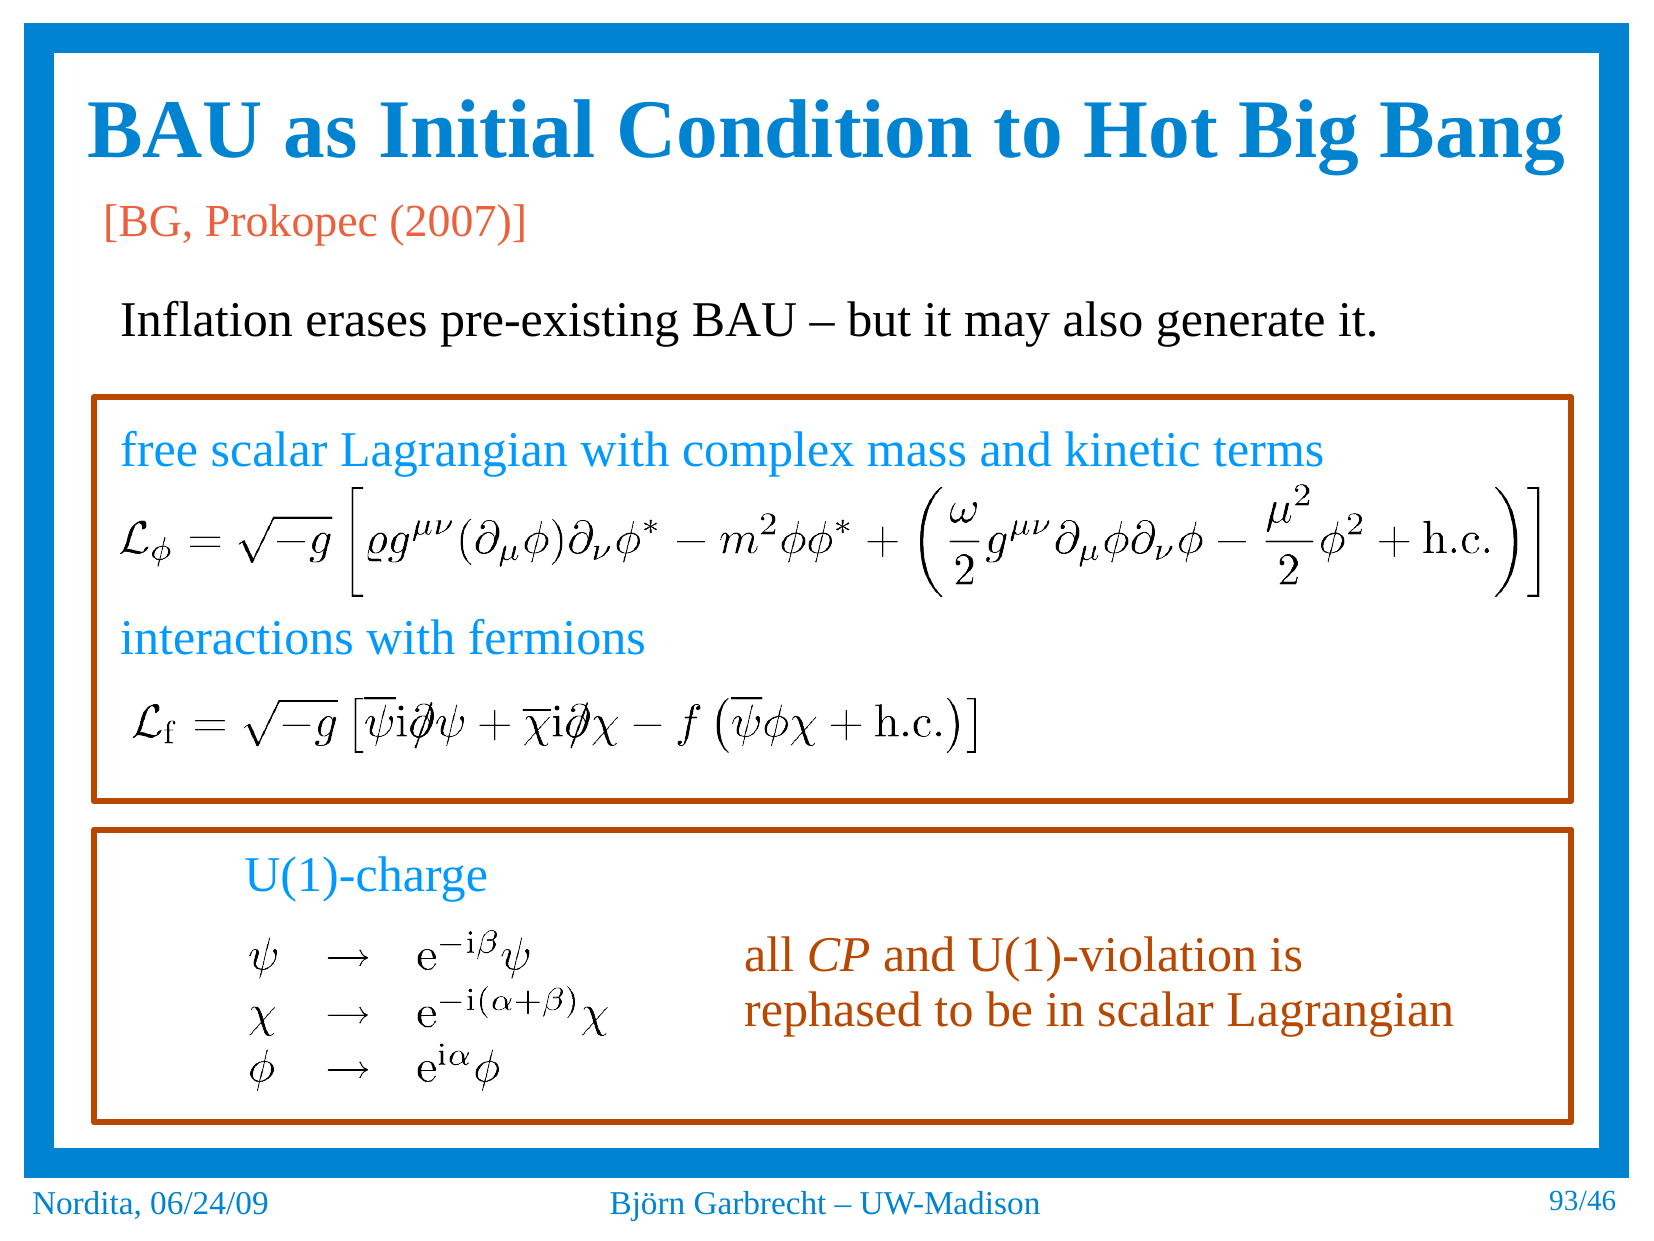

# BAU as Initial Condition to Hot Big Bang
[BG, Prokopec (2007)]
Inflation erases pre-existing BAU – but it may also generate it.
free scalar Lagrangian with complex mass and kinetic terms
interactions with fermions
U(1)-charge
all CP and U(1)-violation is
rephased to be in scalar Lagrangian
Björn Garbrecht – UW-Madison
93